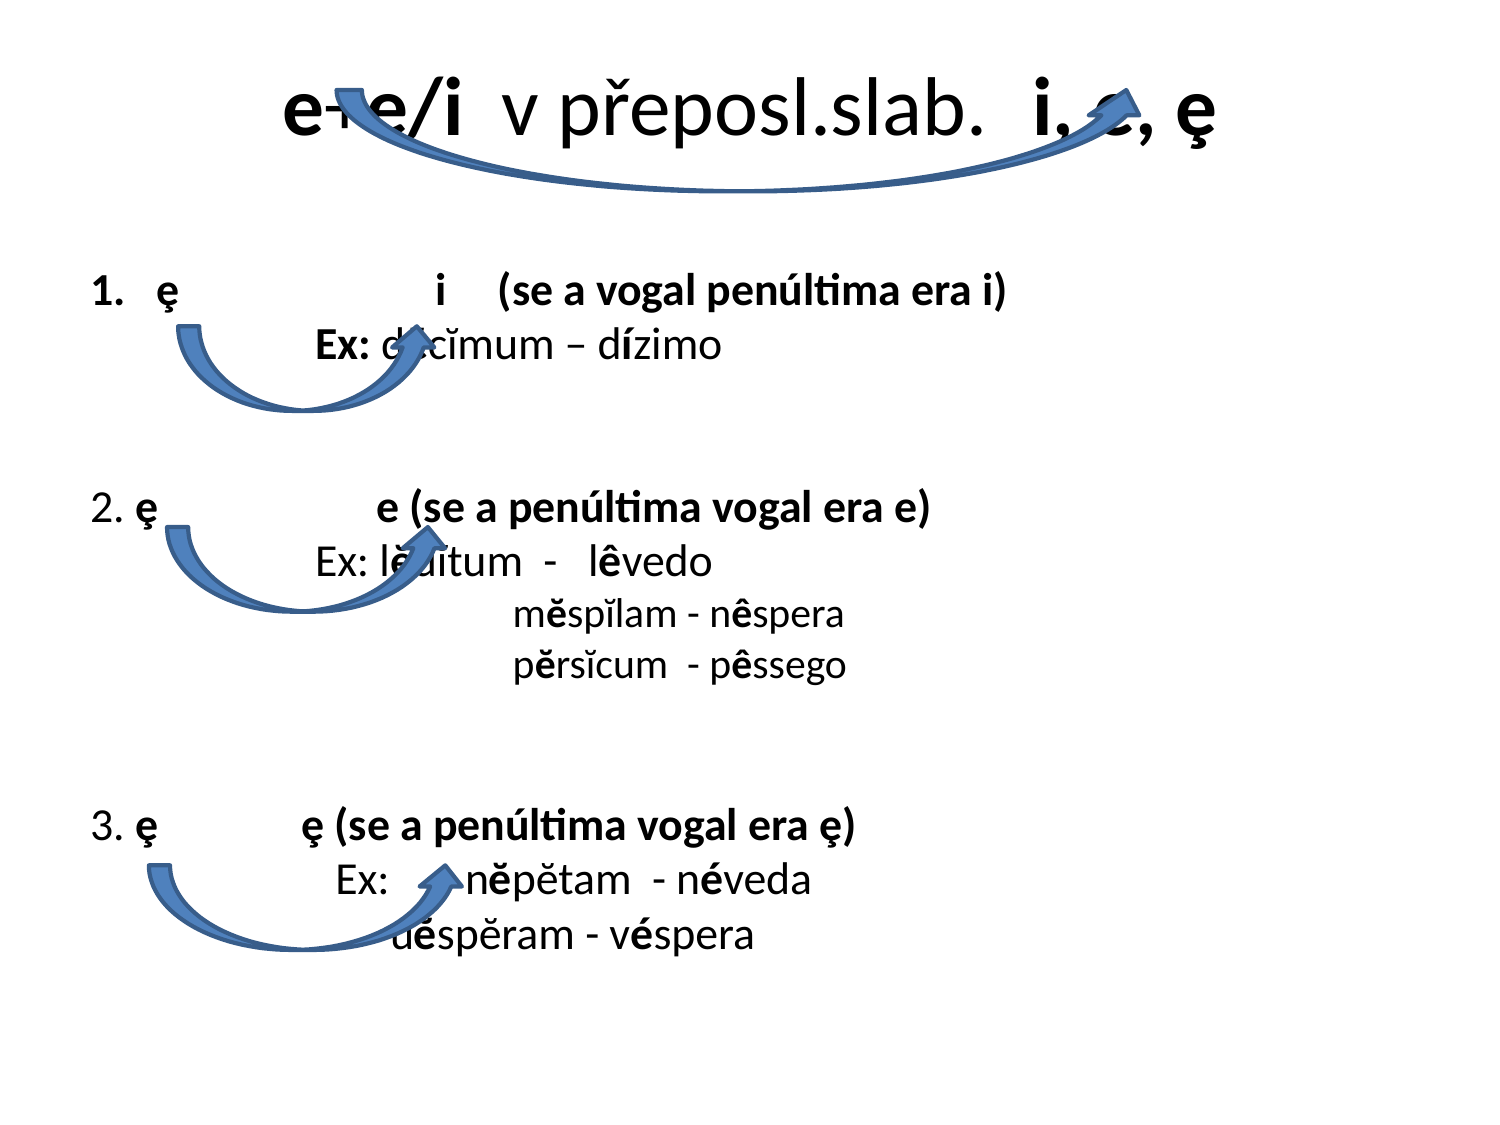

# e+e/i v přeposl.slab. 	i, e, ȩ
1. ȩ i (se a vogal penúltima era i)
			Ex: dĕcĭmum – dízimo
2. ȩ 	 	 e (se a penúltima vogal era e)
			Ex: lĕuĭtum - lêvedo
			 mĕspĭlam - nêspera
			 pĕrsĭcum - pêssego
3. ȩ	 	 ȩ (se a penúltima vogal era ȩ)
			 Ex: 	nĕpĕtam - néveda
				uĕspĕram - véspera